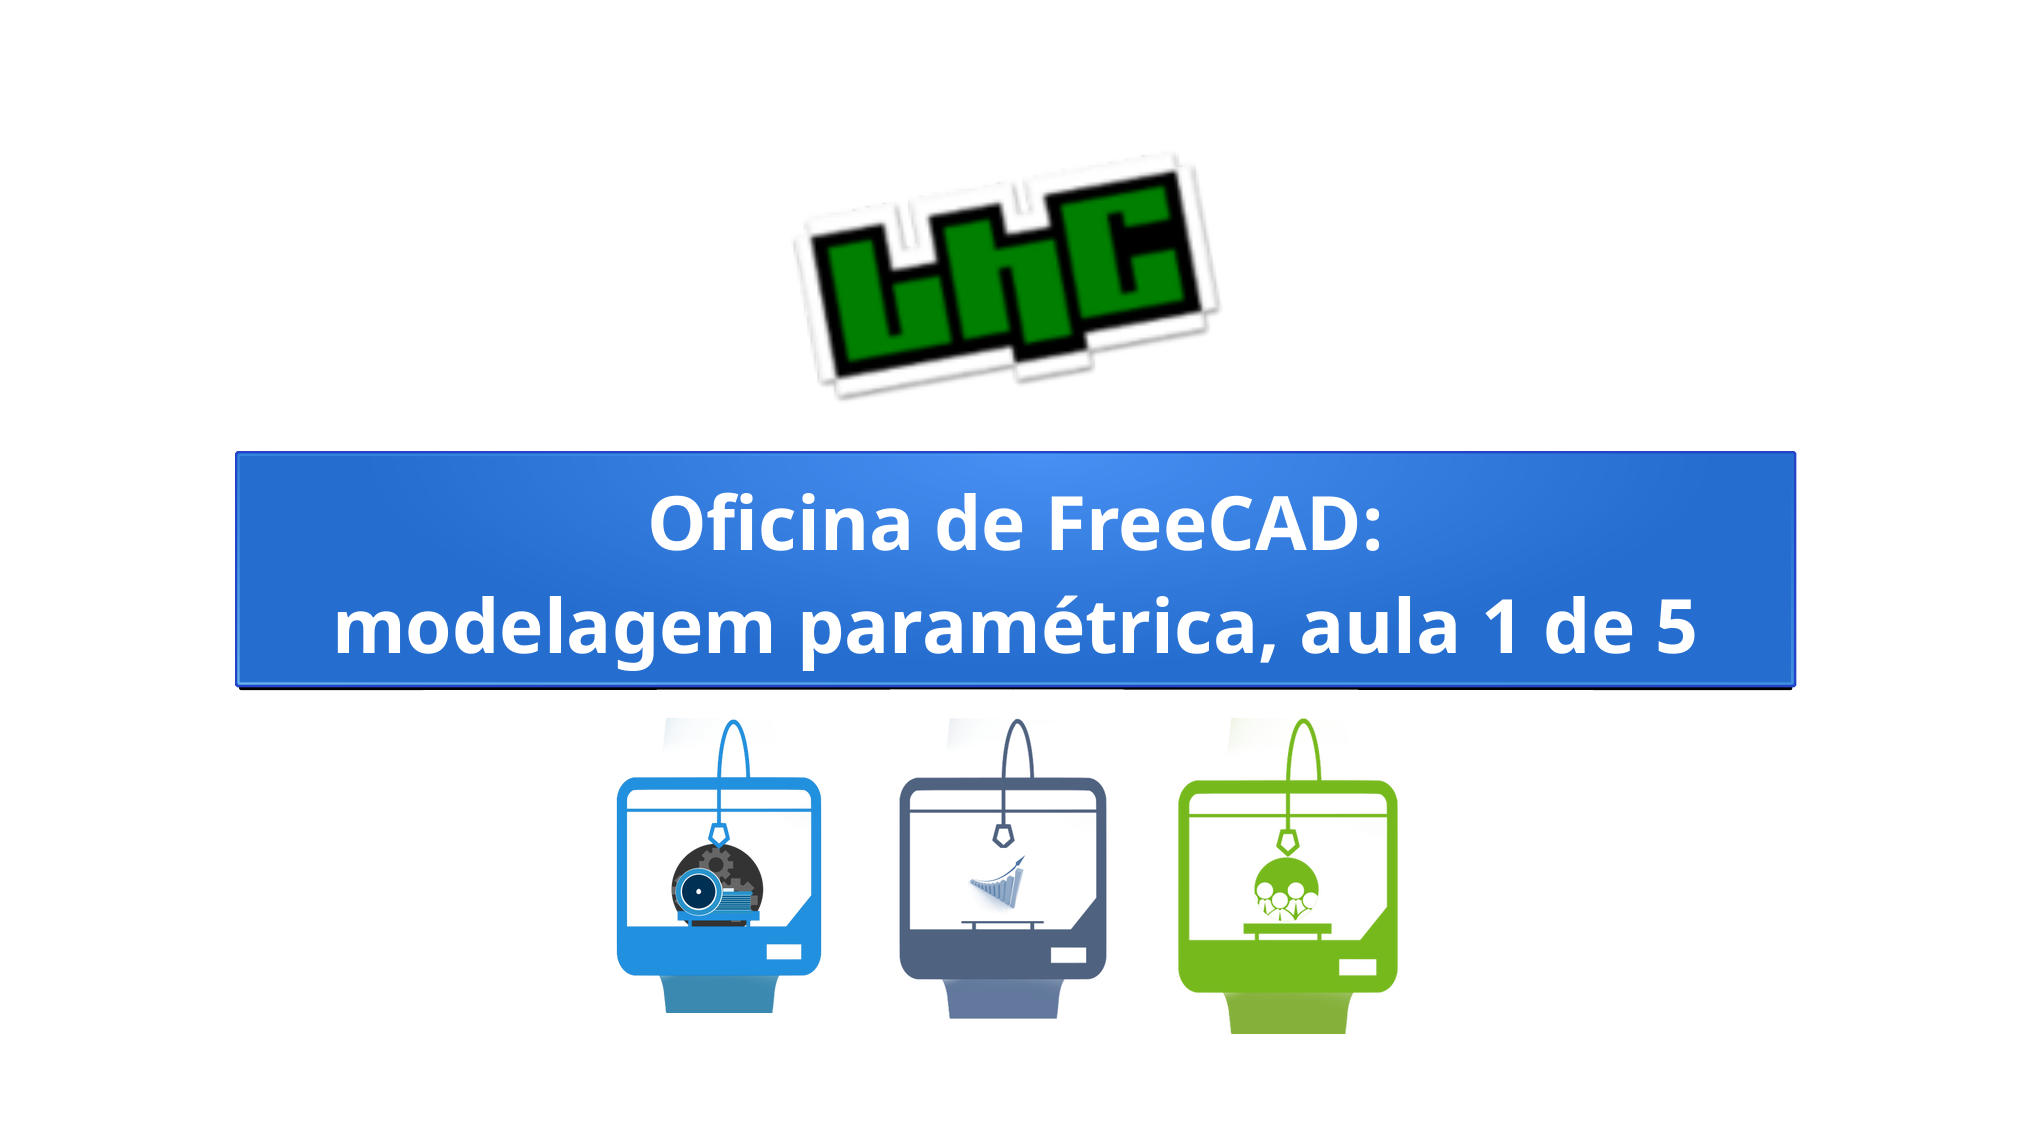

# Oficina de FreeCAD: modelagem paramétrica, aula 1 de 5